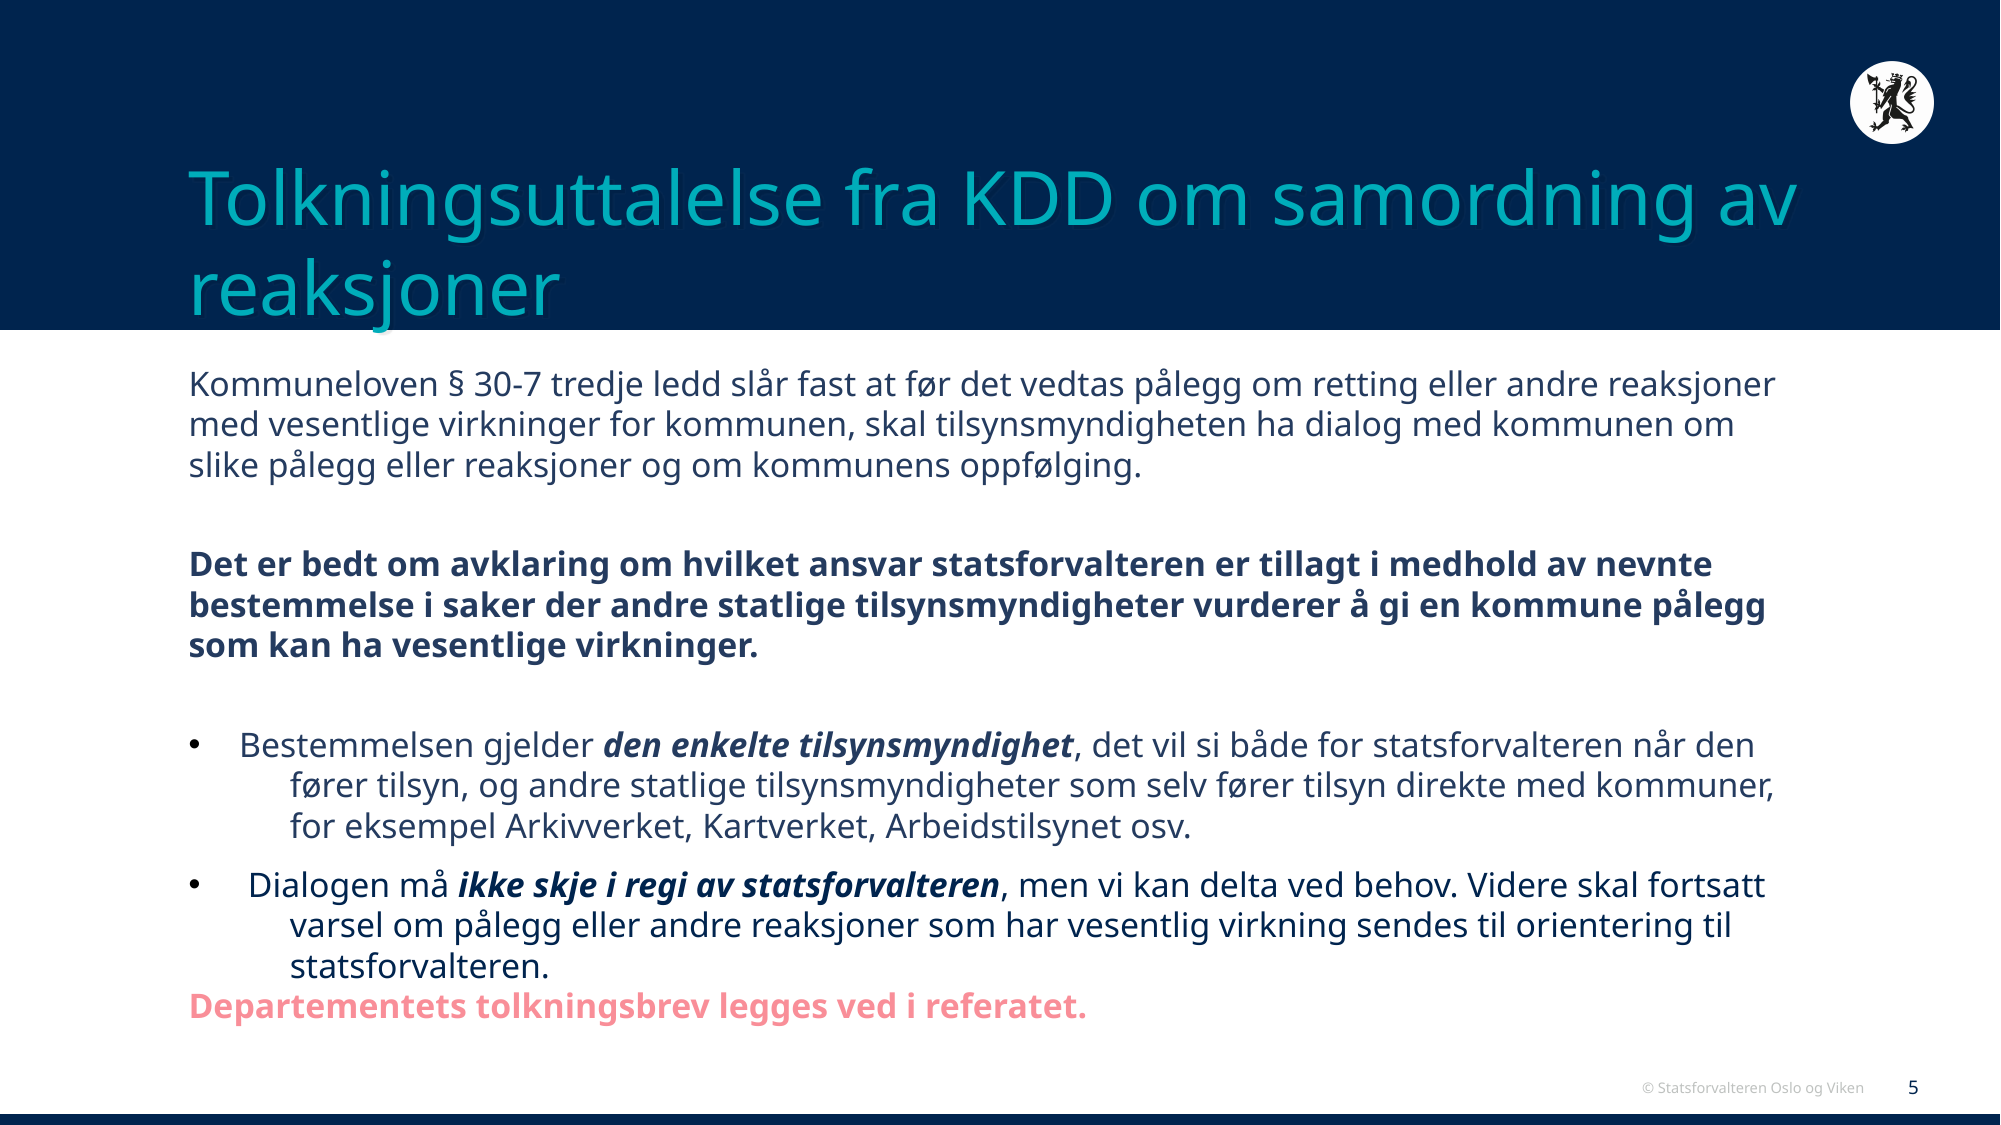

# Tolkningsuttalelse fra KDD om samordning av reaksjoner
Kommuneloven § 30-7 tredje ledd slår fast at før det vedtas pålegg om retting eller andre reaksjoner med vesentlige virkninger for kommunen, skal tilsynsmyndigheten ha dialog med kommunen om slike pålegg eller reaksjoner og om kommunens oppfølging.
Det er bedt om avklaring om hvilket ansvar statsforvalteren er tillagt i medhold av nevnte bestemmelse i saker der andre statlige tilsynsmyndigheter vurderer å gi en kommune pålegg som kan ha vesentlige virkninger.
Bestemmelsen gjelder den enkelte tilsynsmyndighet, det vil si både for statsforvalteren når den fører tilsyn, og andre statlige tilsynsmyndigheter som selv fører tilsyn direkte med kommuner, for eksempel Arkivverket, Kartverket, Arbeidstilsynet osv.
 Dialogen må ikke skje i regi av statsforvalteren, men vi kan delta ved behov. Videre skal fortsatt varsel om pålegg eller andre reaksjoner som har vesentlig virkning sendes til orientering til statsforvalteren.
Departementets tolkningsbrev legges ved i referatet.